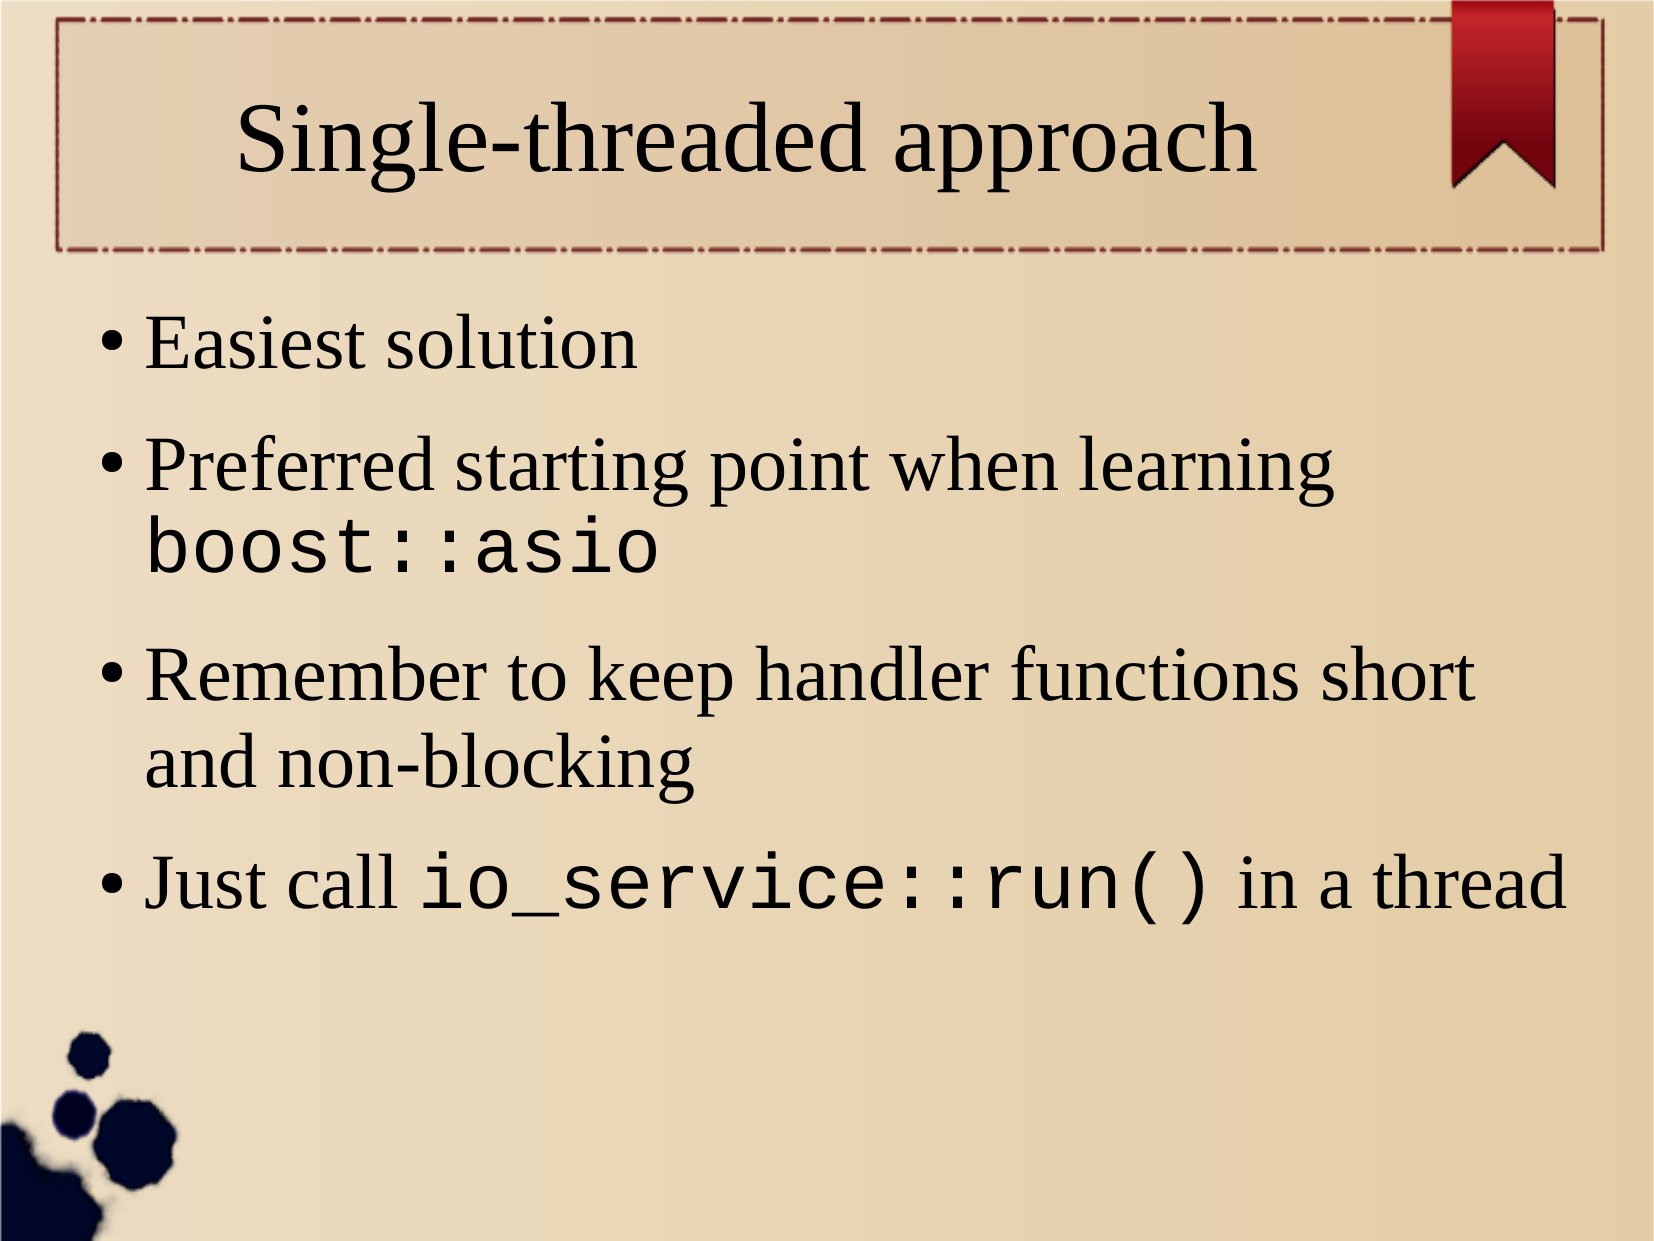

# Single-threaded approach
Easiest solution
Preferred starting point when learning boost::asio
Remember to keep handler functions short and non-blocking
Just call io_service::run() in a thread